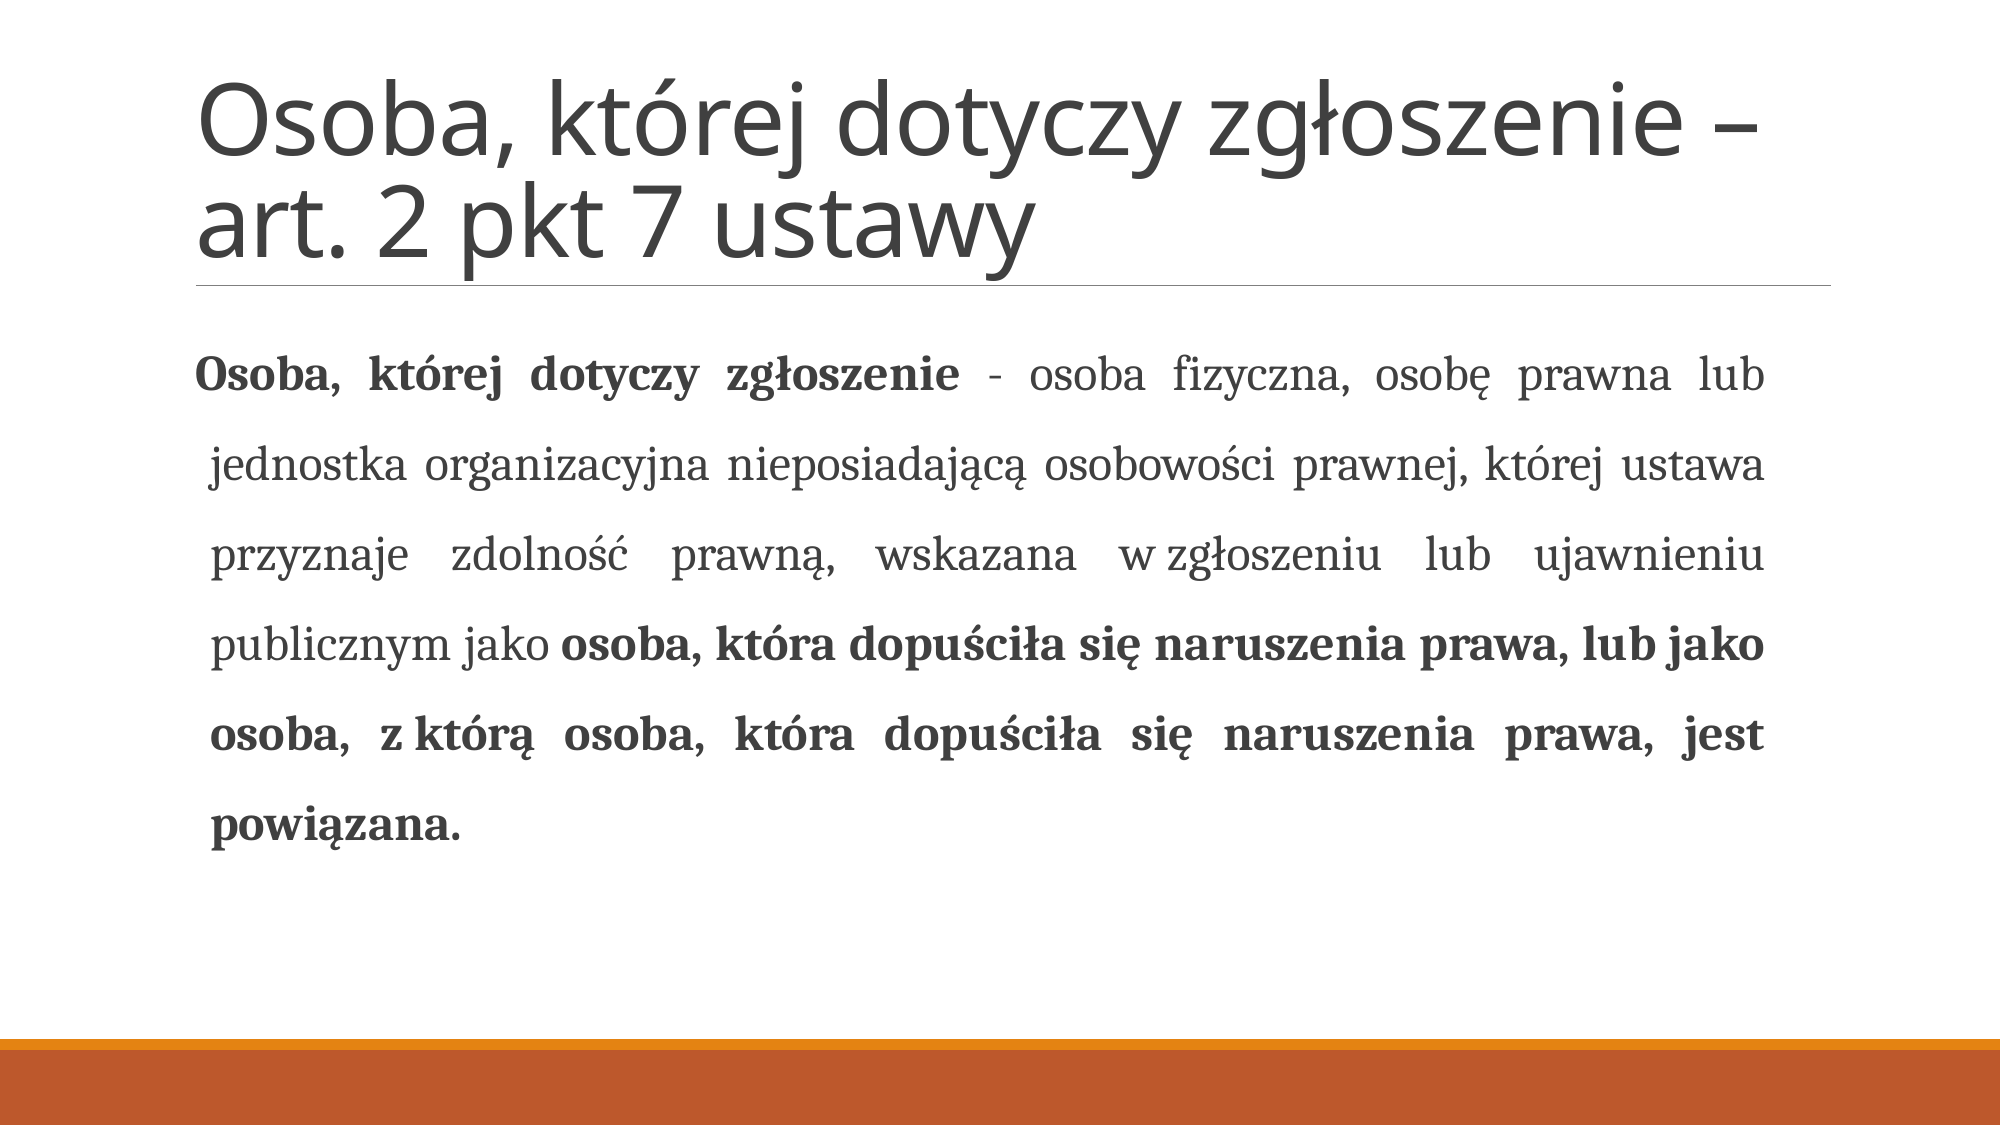

# Osoba, której dotyczy zgłoszenie – art. 2 pkt 7 ustawy
Osoba, której dotyczy zgłoszenie - osoba fizyczna, osobę prawna lub jednostka organizacyjna nieposiadającą osobowości prawnej, której ustawa przyznaje zdolność prawną, wskazana w zgłoszeniu lub ujawnieniu publicznym jako osoba, która dopuściła się naruszenia prawa, lub jako osoba, z którą osoba, która dopuściła się naruszenia prawa, jest powiązana.